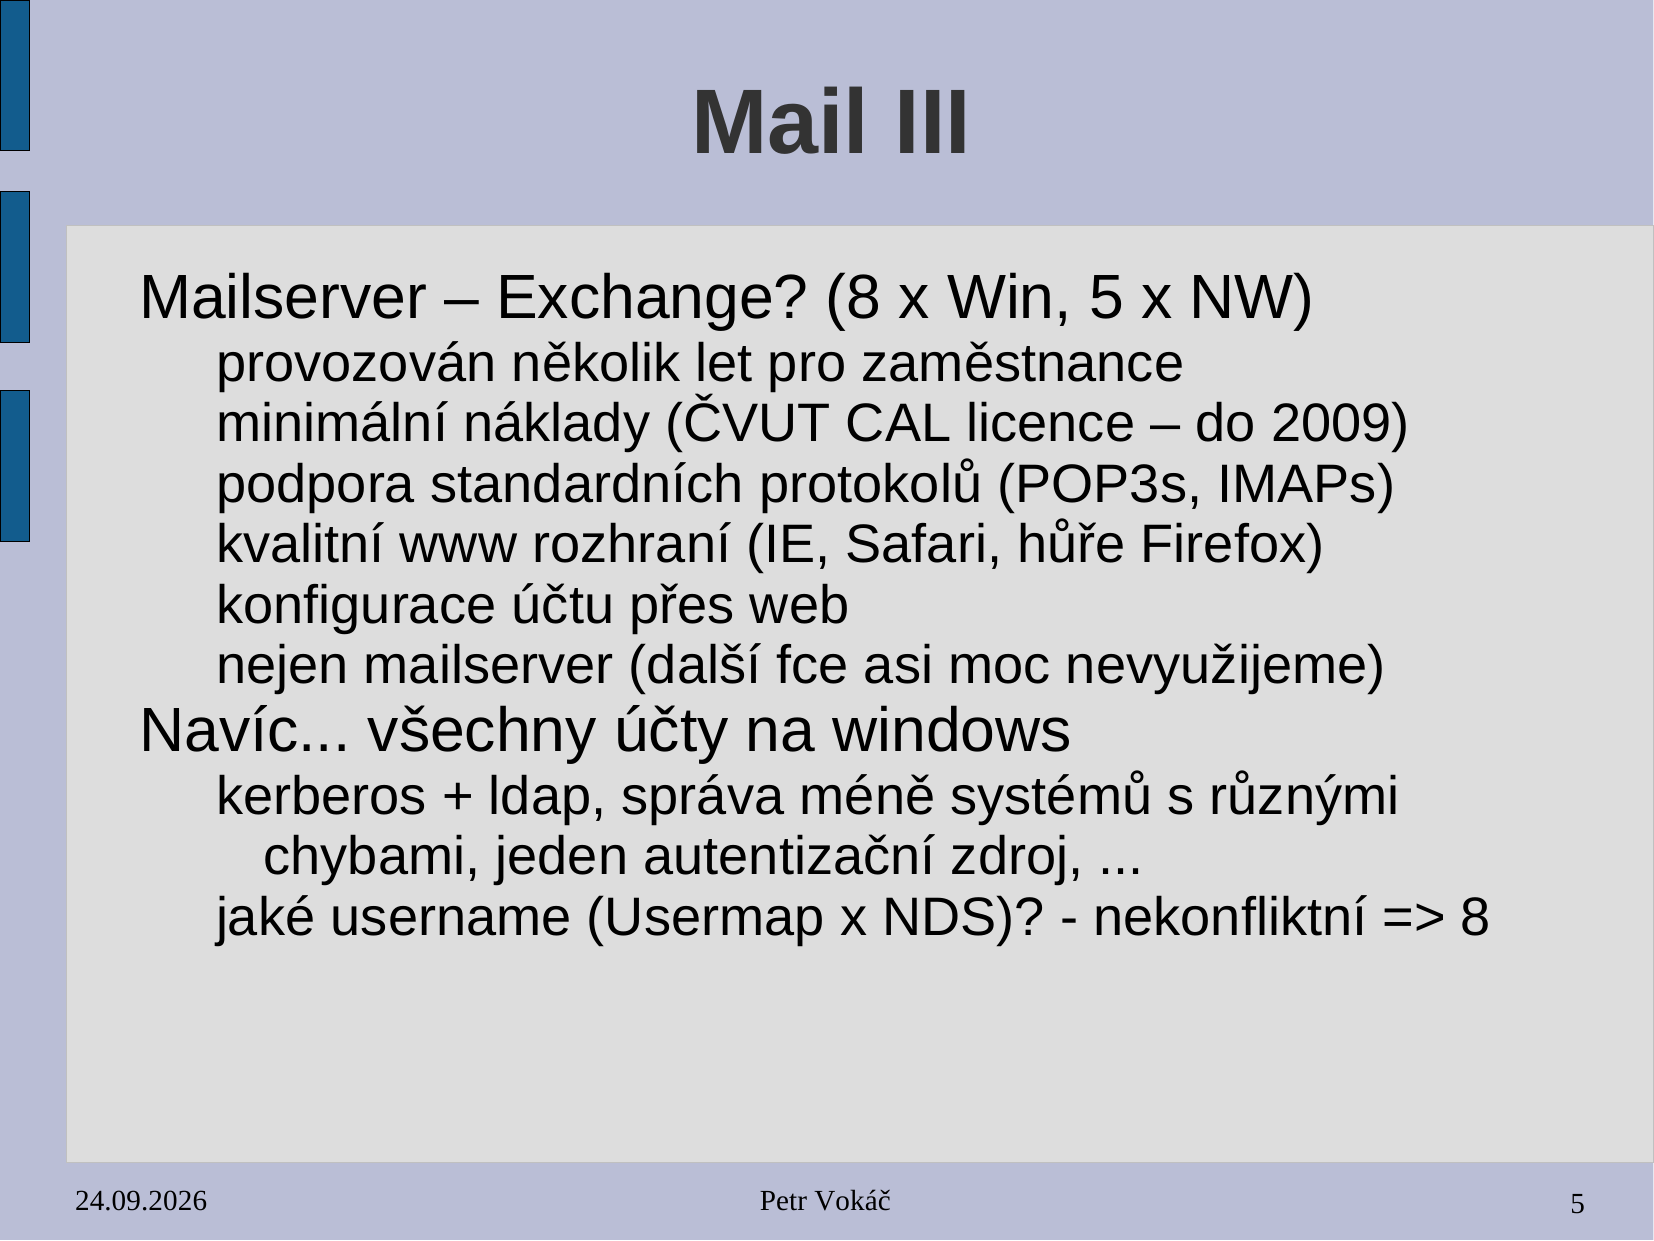

# Mail III
Mailserver – Exchange? (8 x Win, 5 x NW)
provozován několik let pro zaměstnance
minimální náklady (ČVUT CAL licence – do 2009)
podpora standardních protokolů (POP3s, IMAPs)
kvalitní www rozhraní (IE, Safari, hůře Firefox)
konfigurace účtu přes web
nejen mailserver (další fce asi moc nevyužijeme)
Navíc... všechny účty na windows
kerberos + ldap, správa méně systémů s různými chybami, jeden autentizační zdroj, ...
jaké username (Usermap x NDS)? - nekonfliktní => 8
Petr Vokáč
5